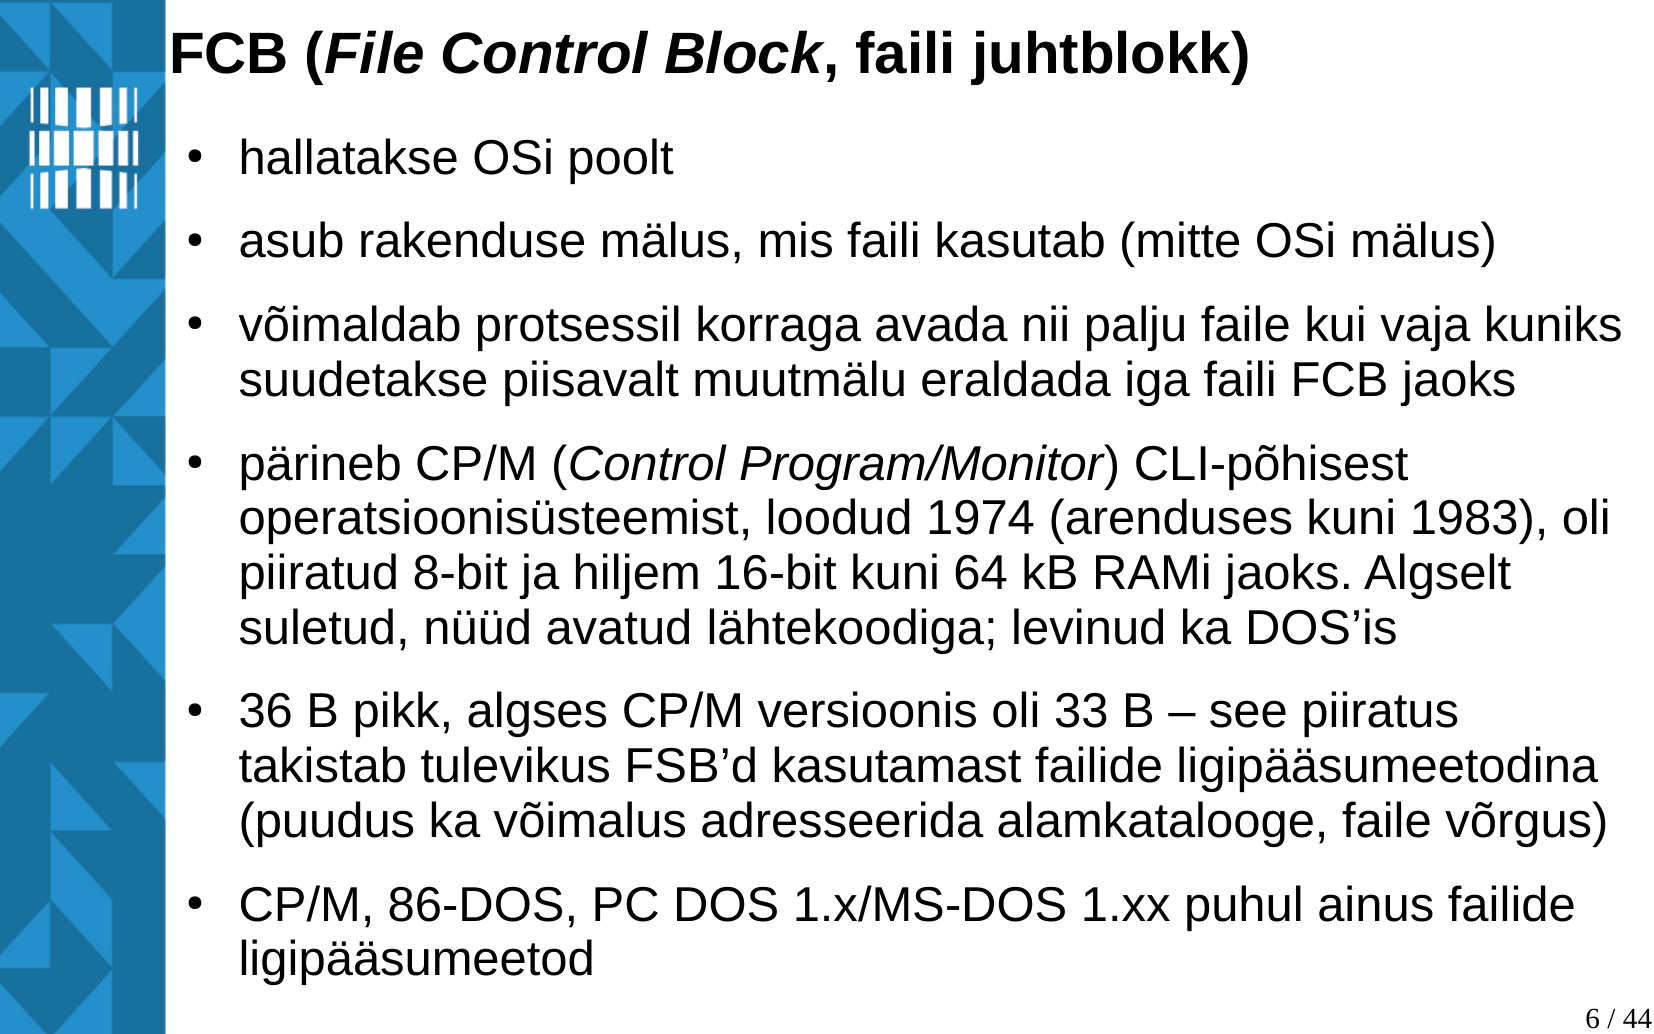

# FCB (File Control Block, faili juhtblokk)
hallatakse OSi poolt
asub rakenduse mälus, mis faili kasutab (mitte OSi mälus)
võimaldab protsessil korraga avada nii palju faile kui vaja kuniks suudetakse piisavalt muutmälu eraldada iga faili FCB jaoks
pärineb CP/M (Control Program/Monitor) CLI-põhisest operatsioonisüsteemist, loodud 1974 (arenduses kuni 1983), oli piiratud 8-bit ja hiljem 16-bit kuni 64 kB RAMi jaoks. Algselt suletud, nüüd avatud lähtekoodiga; levinud ka DOS’is
36 B pikk, algses CP/M versioonis oli 33 B – see piiratus takistab tulevikus FSB’d kasutamast failide ligipääsumeetodina (puudus ka võimalus adresseerida alamkatalooge, faile võrgus)
CP/M, 86-DOS, PC DOS 1.x/MS-DOS 1.xx puhul ainus failide ligipääsumeetod
6